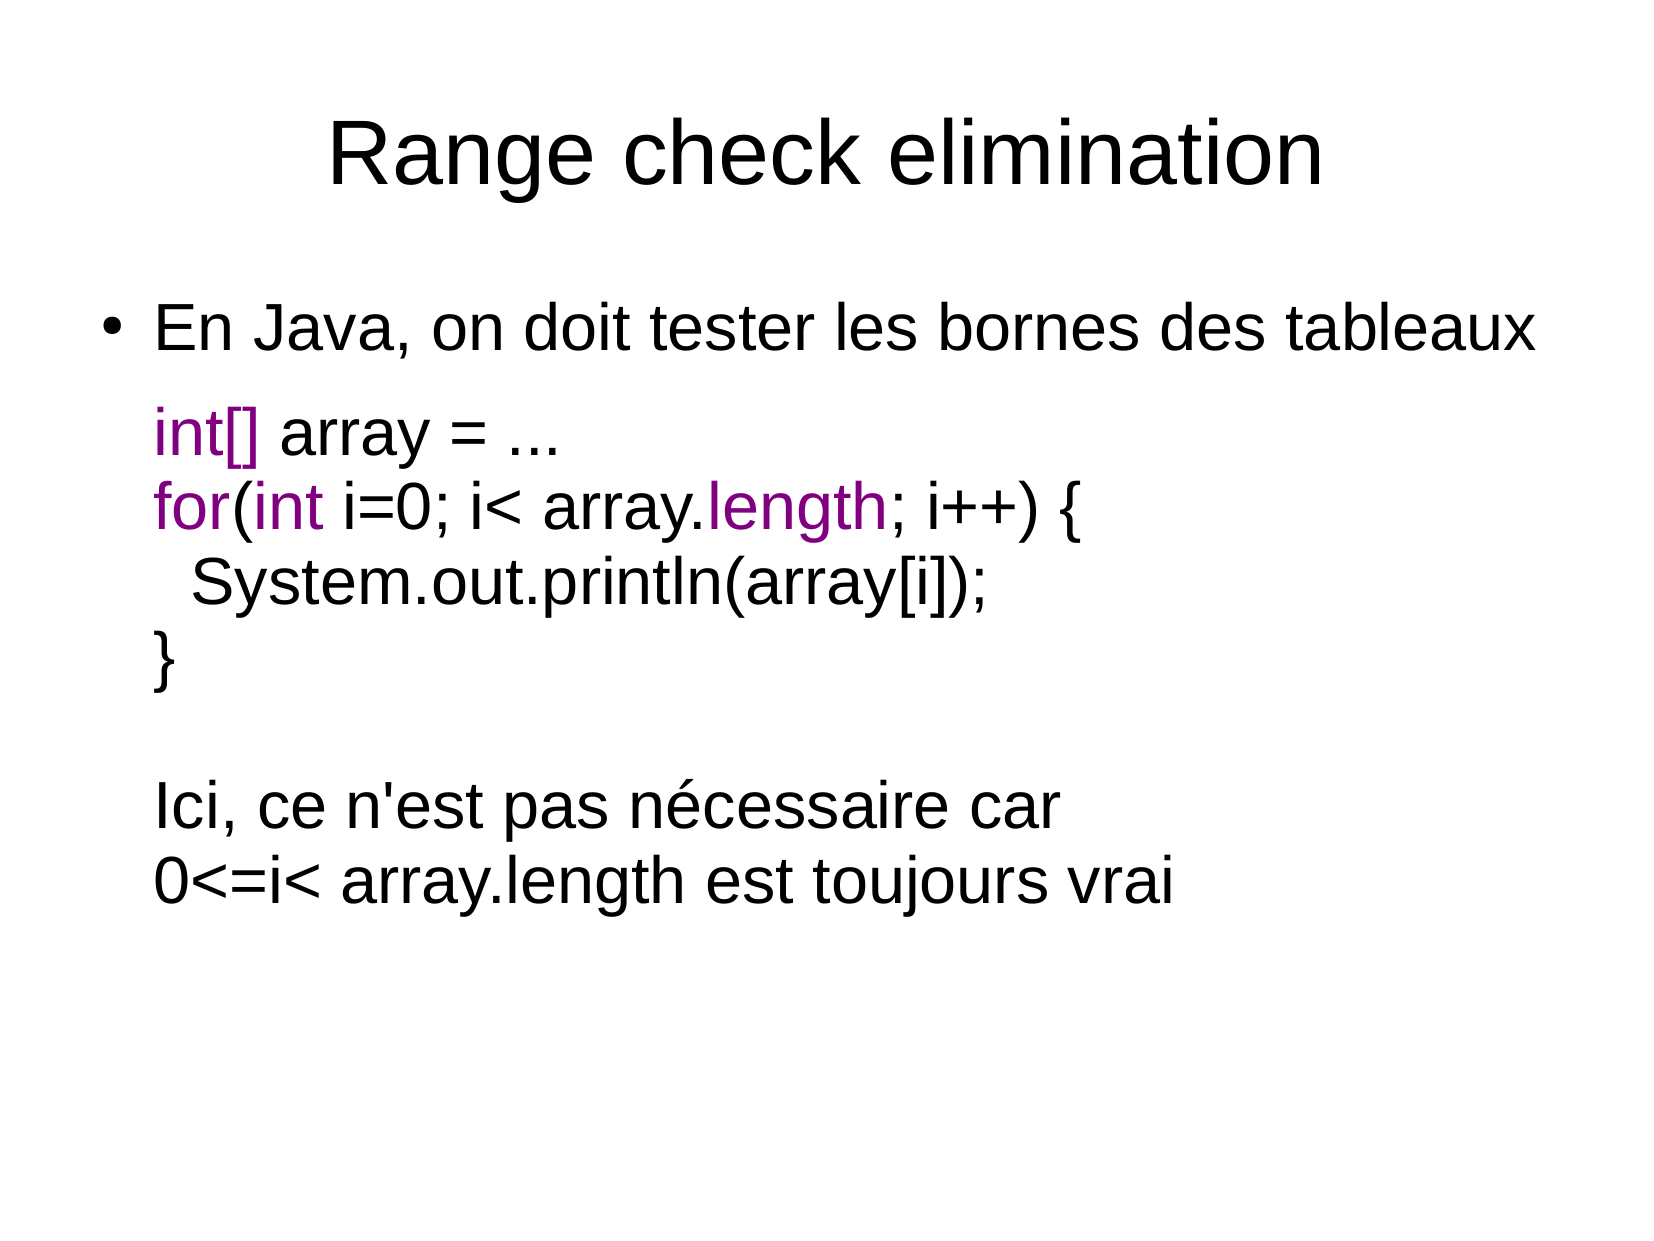

# Range check elimination
En Java, on doit tester les bornes des tableaux
int[] array = ...
for(int i=0; i< array.length; i++) {
 System.out.println(array[i]);
}
Ici, ce n'est pas nécessaire car
0<=i< array.length est toujours vrai